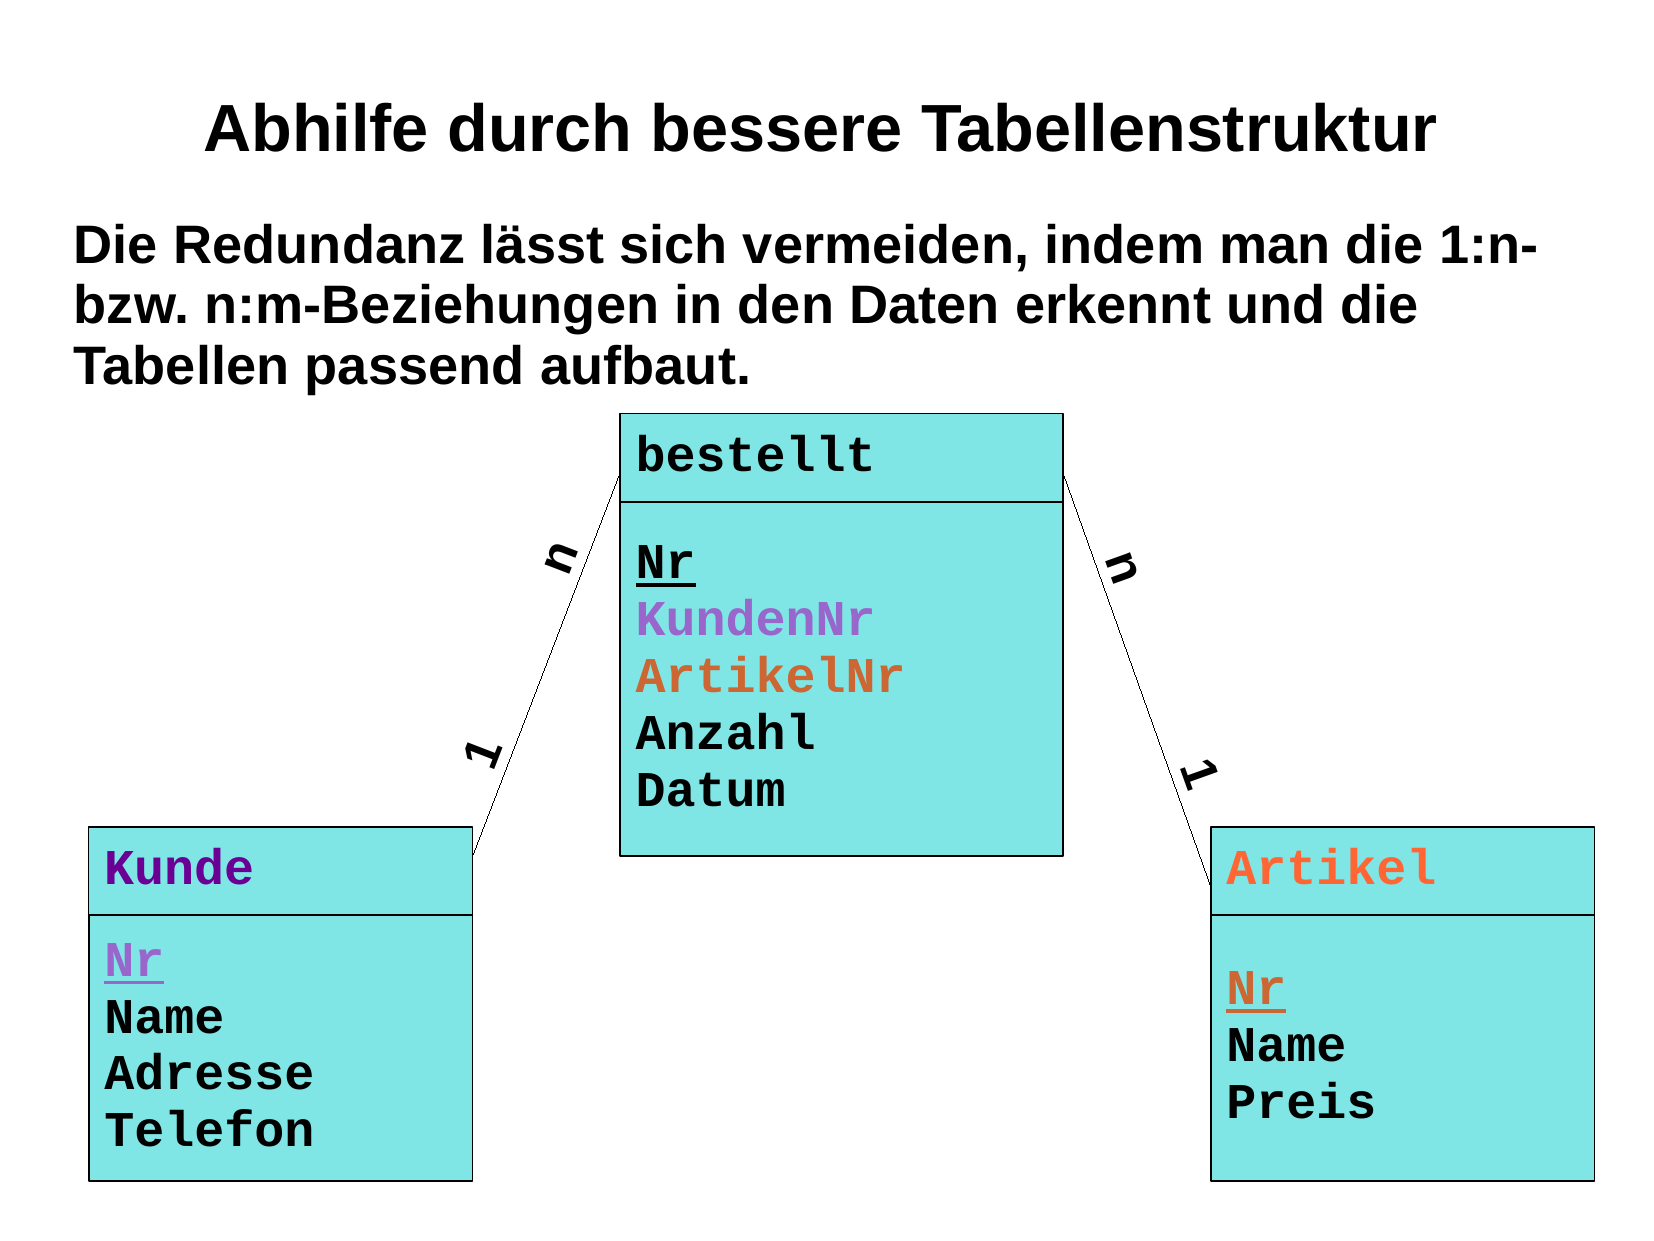

# Abhilfe durch bessere Tabellenstruktur
Die Redundanz lässt sich vermeiden, indem man die 1:n- bzw. n:m-Beziehungen in den Daten erkennt und die Tabellen passend aufbaut.
bestellt
1 n
n 	1
Nr
KundenNr
ArtikelNr
Anzahl
Datum
Kunde
Artikel
Nr
Name
Adresse
Telefon
Nr
Name
Preis